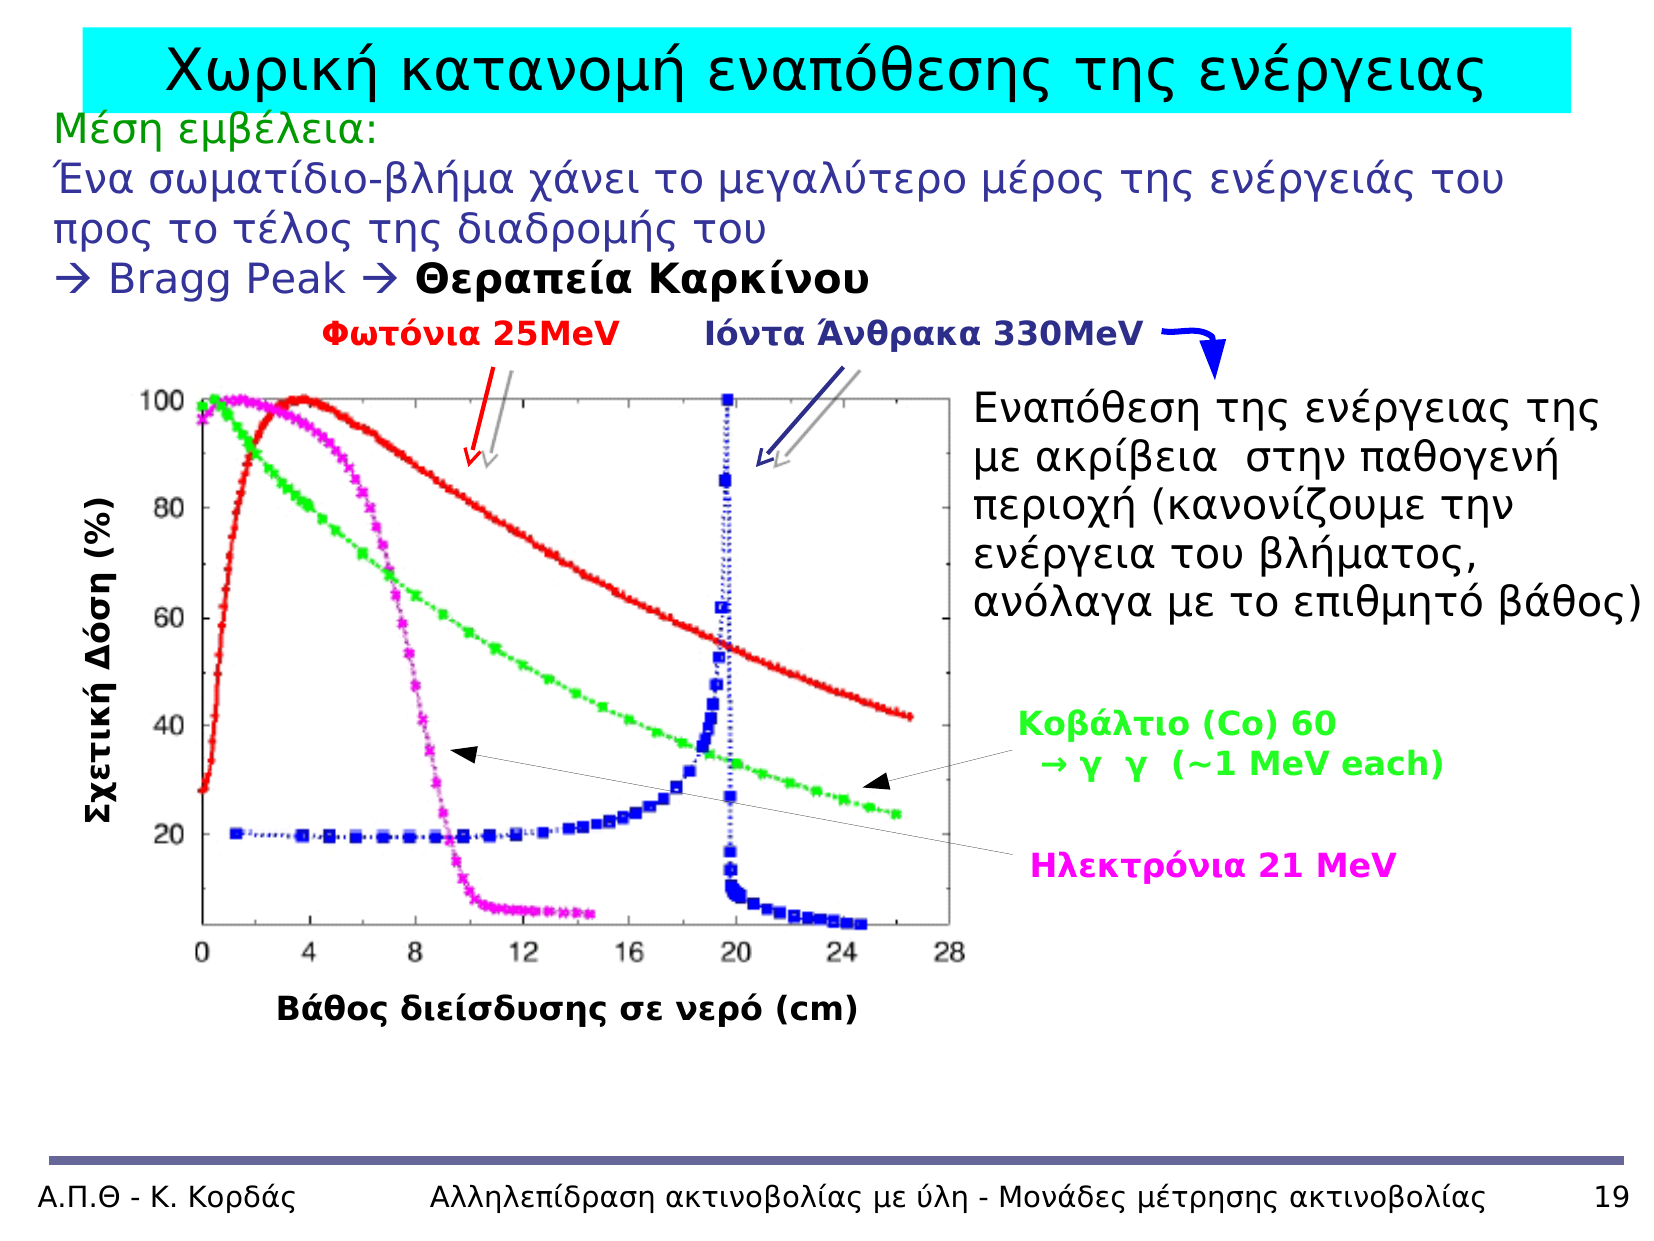

# Χωρική κατανομή εναπόθεσης της ενέργειας
Μέση εμβέλεια:
Ένα σωματίδιο-βλήμα χάνει το μεγαλύτερο μέρος της ενέργειάς του προς το τέλος της διαδρομής του
 Bragg Peak  Θεραπεία Καρκίνου
Φωτόνια 25MeV
Ιόντα Άνθρακα 330MeV
Εναπόθεση της ενέργειας της
με ακρίβεια στην παθογενή
περιοχή (κανονίζουμε την
ενέργεια του βλήματος,
ανόλαγα με το επιθμητό βάθος)
Σχετική Δόση (%)
Κοβάλτιο (Co) 60
 → γ γ (~1 MeV each)
Ηλεκτρόνια 21 MeV
Βάθος διείσδυσης σε νερό (cm)
Α.Π.Θ - Κ. Κορδάς
Αλληλεπίδραση ακτινοβολίας με ύλη - Μονάδες μέτρησης ακτινοβολίας
19